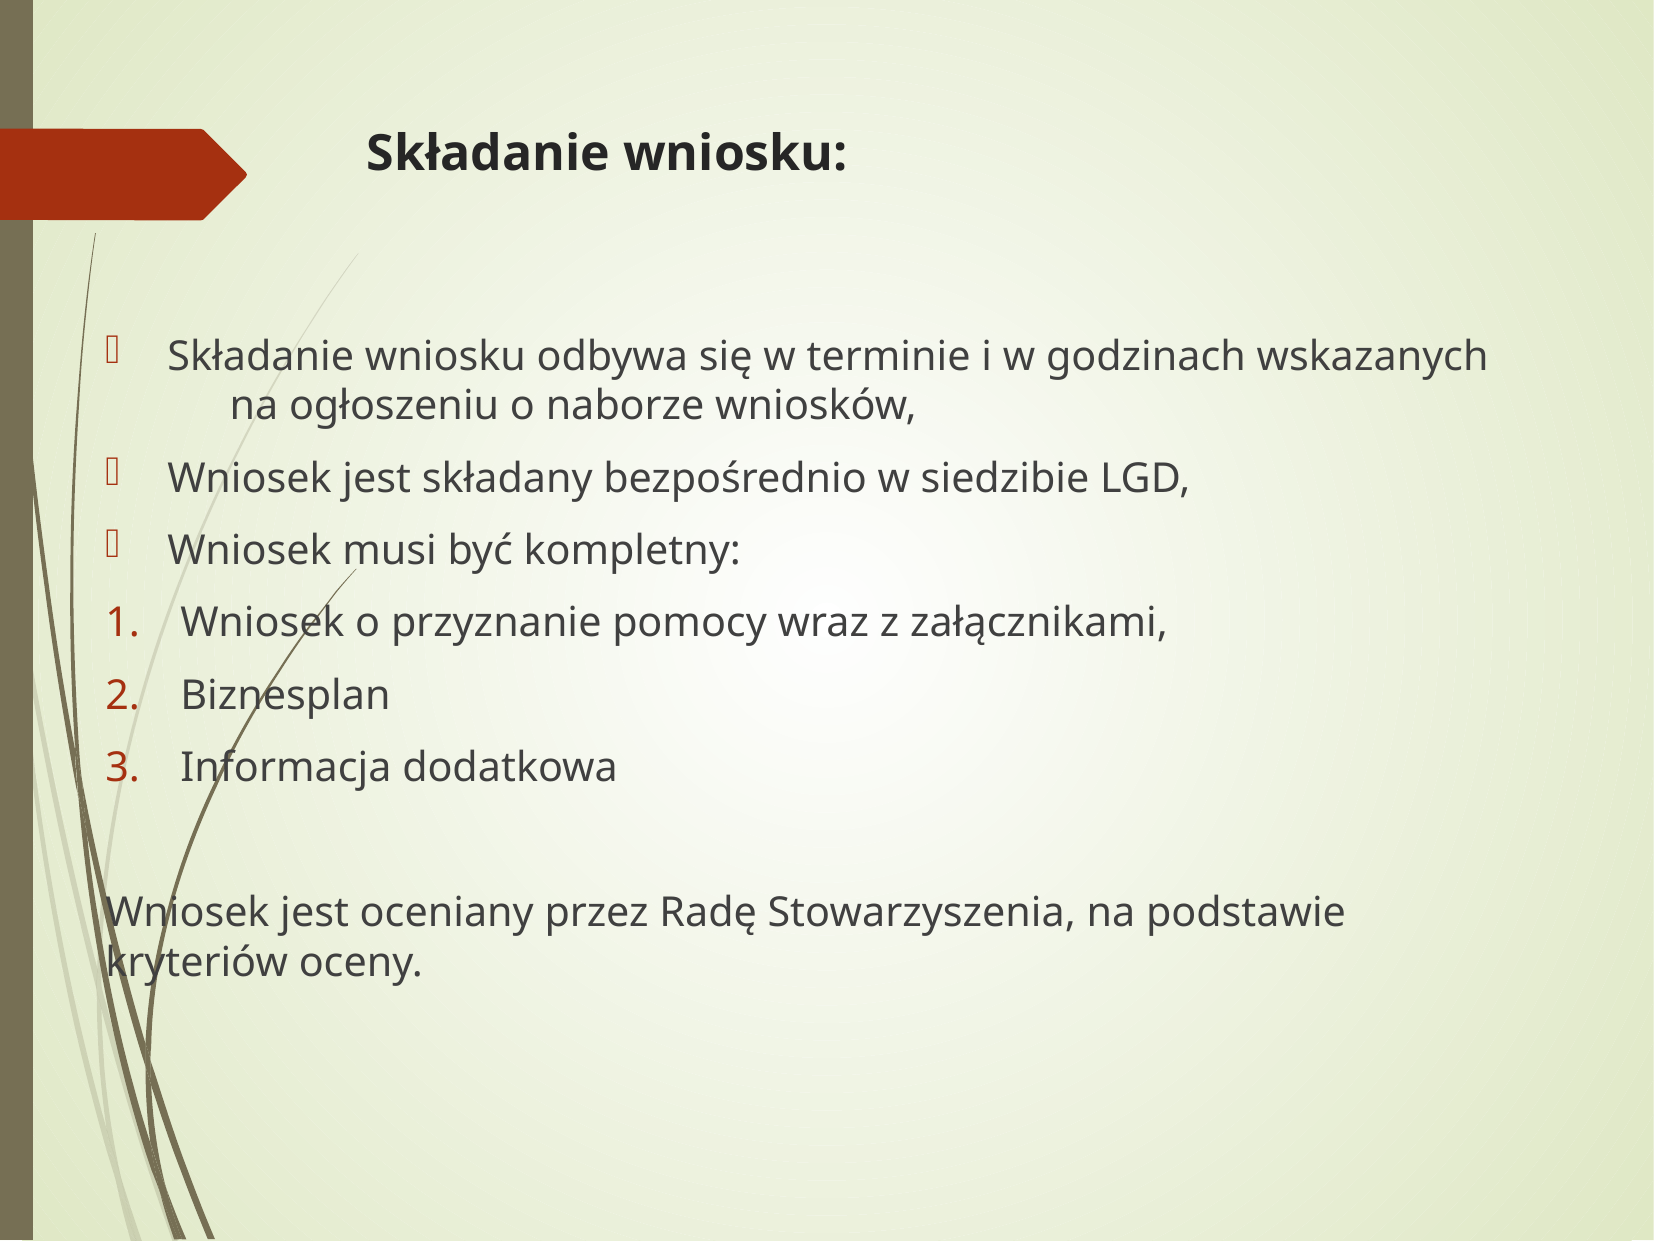

# Składanie wniosku:
Składanie wniosku odbywa się w terminie i w godzinach wskazanych na ogłoszeniu o naborze wniosków,
Wniosek jest składany bezpośrednio w siedzibie LGD,
Wniosek musi być kompletny:
Wniosek o przyznanie pomocy wraz z załącznikami,
Biznesplan
Informacja dodatkowa
Wniosek jest oceniany przez Radę Stowarzyszenia, na podstawie kryteriów oceny.